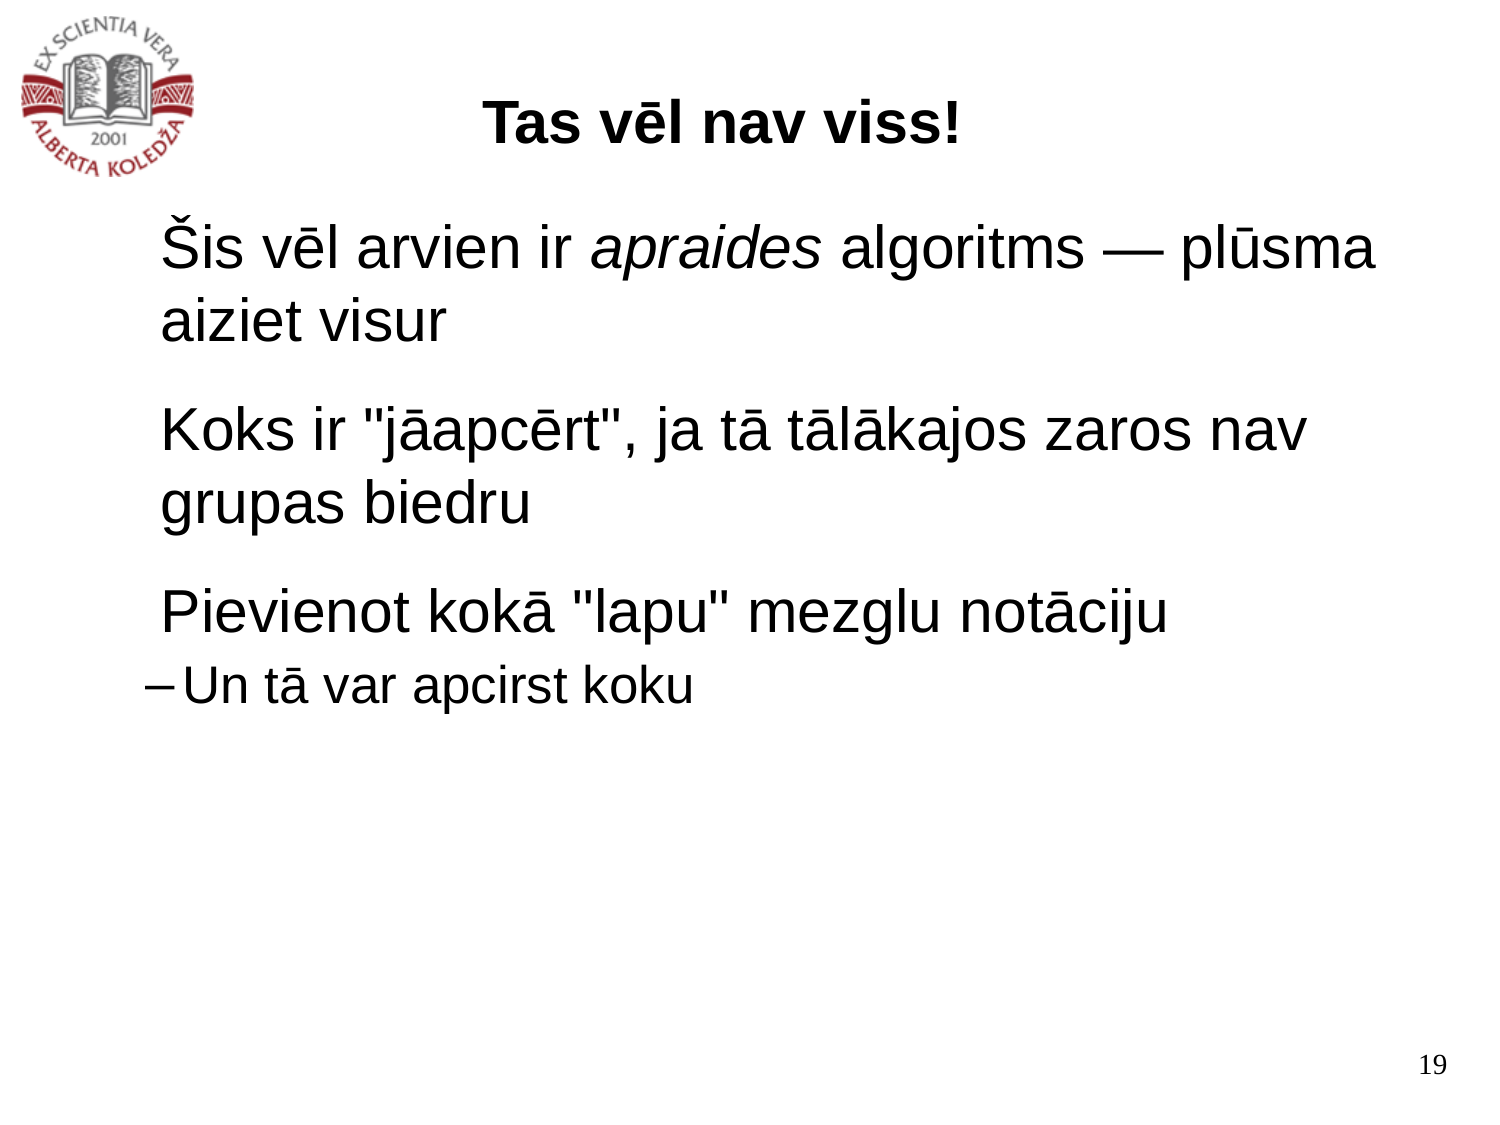

# Tas vēl nav viss!
Šis vēl arvien ir apraides algoritms — plūsma aiziet visur
Koks ir "jāapcērt", ja tā tālākajos zaros nav grupas biedru
Pievienot kokā "lapu" mezglu notāciju
Un tā var apcirst koku